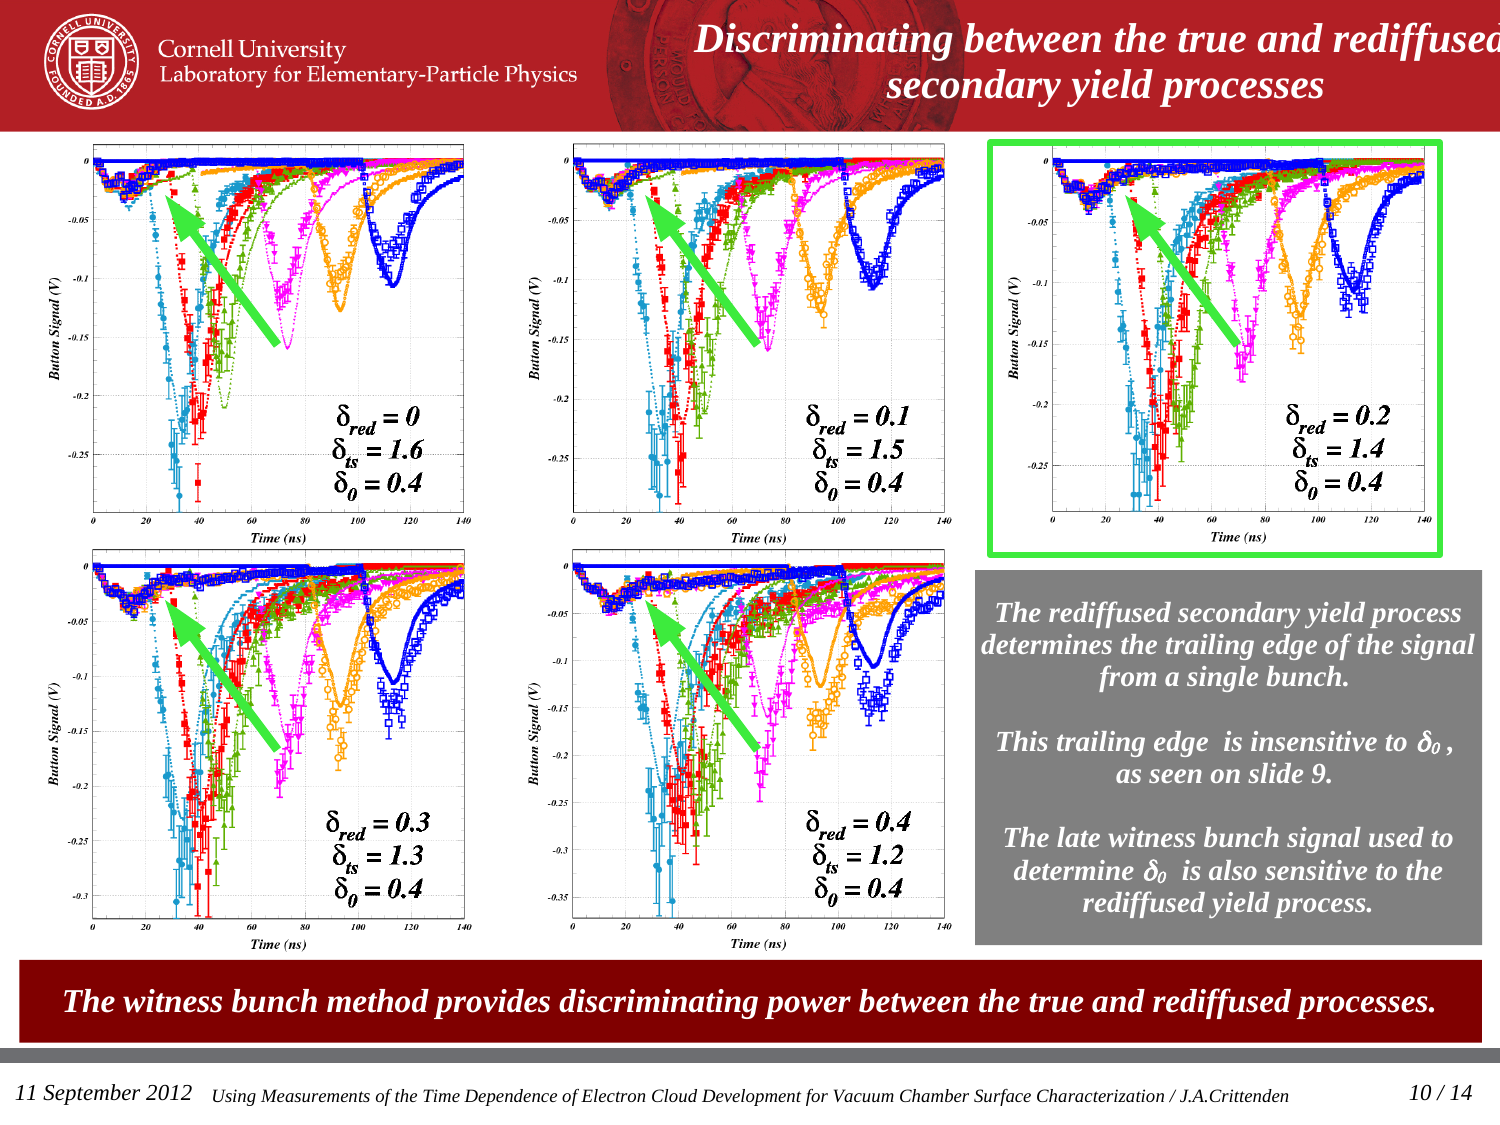

Discriminating between the true and rediffused
secondary yield processes
The rediffused secondary yield process determines the trailing edge of the signal from a single bunch.
This trailing edge is insensitive to d0 ,
as seen on slide 9.
The late witness bunch signal used to determine d0 is also sensitive to the rediffused yield process.
The witness bunch method provides discriminating power between the true and rediffused processes.